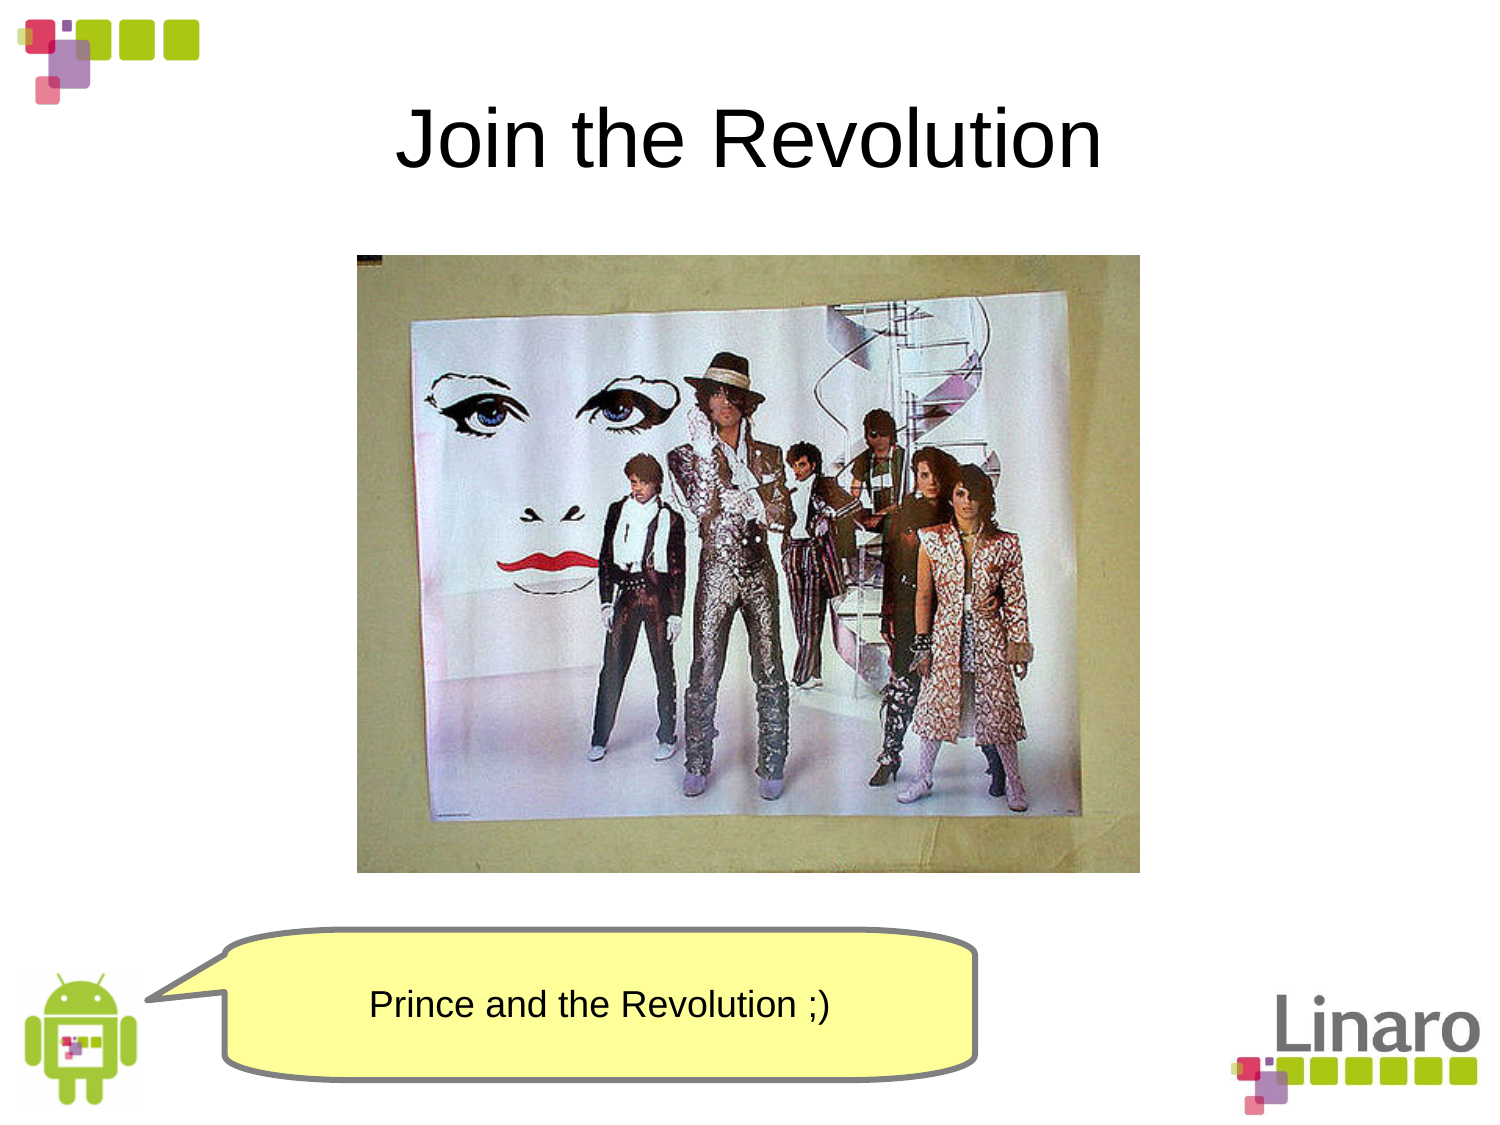

# Join the Revolution
Prince and the Revolution ;)